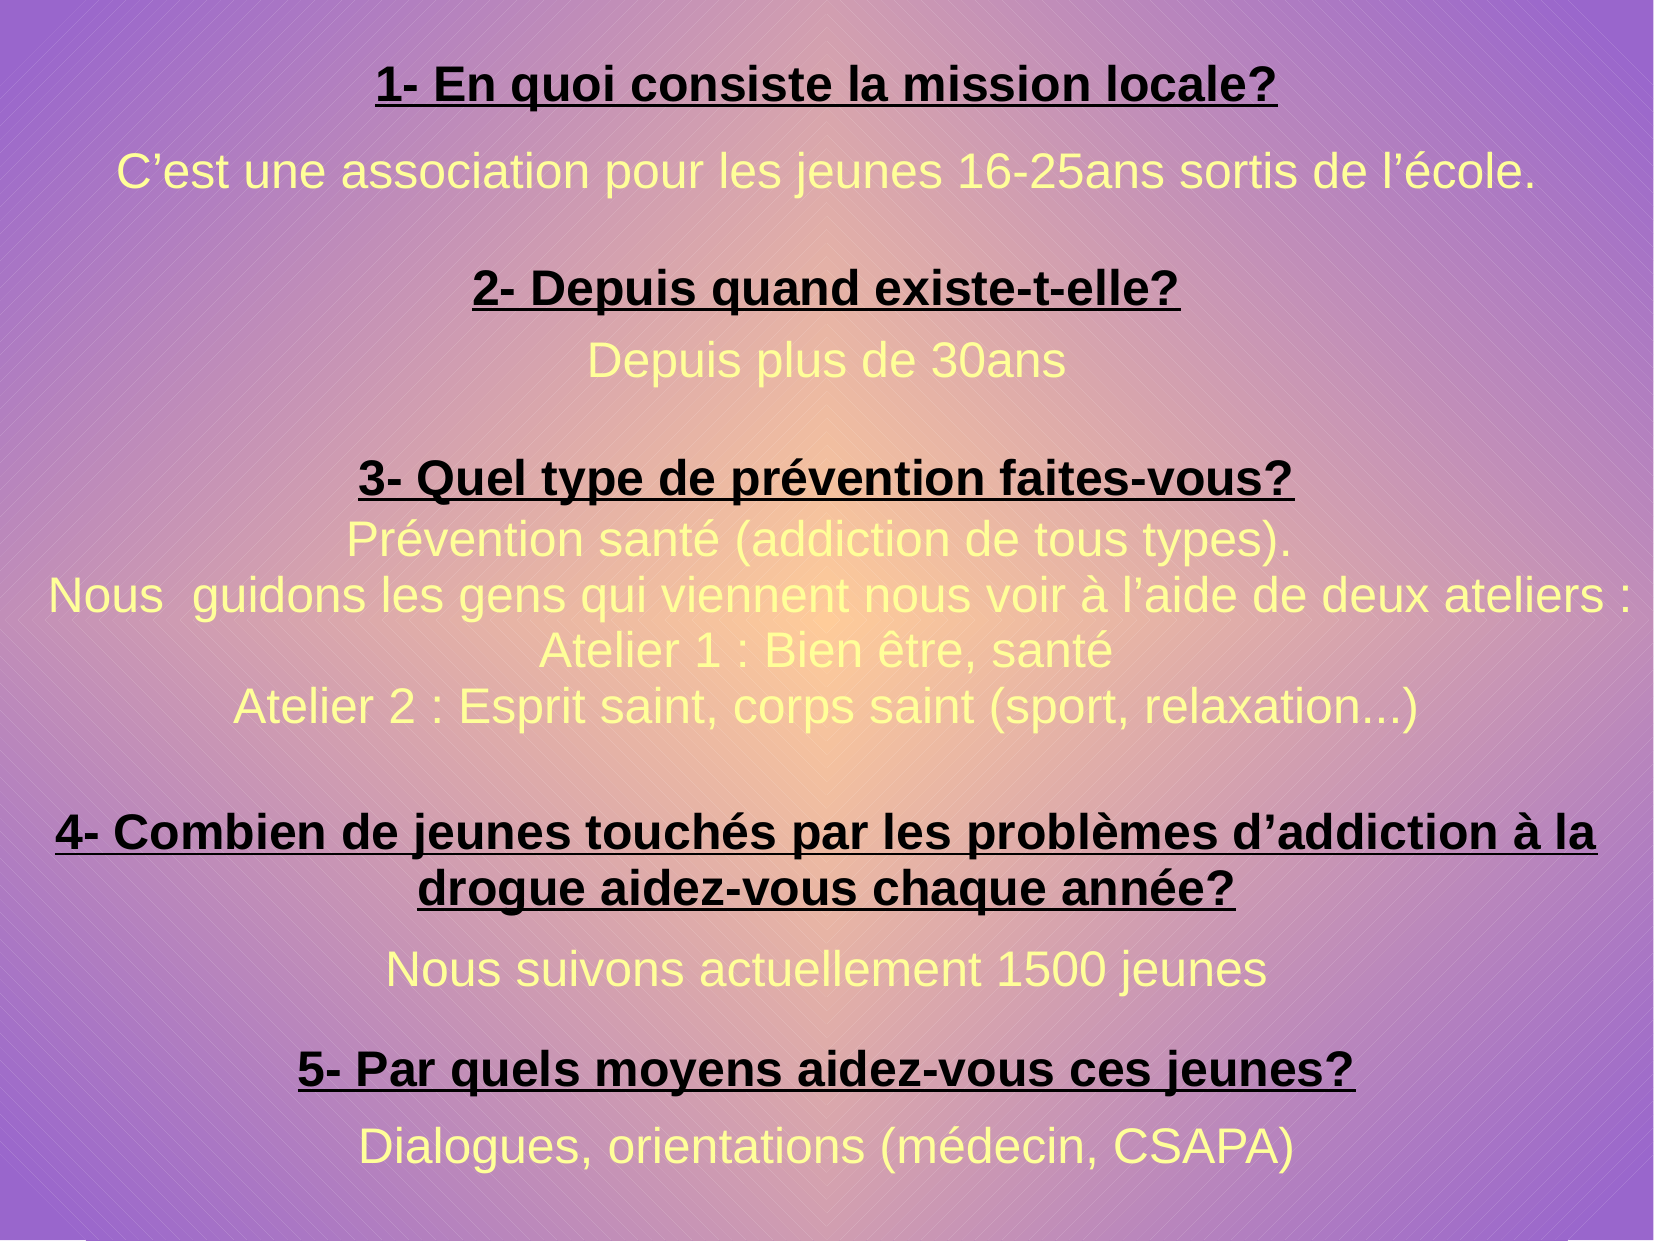

1- En quoi consiste la mission locale?
C’est une association pour les jeunes 16-25ans sortis de l’école.
2- Depuis quand existe-t-elle?
Depuis plus de 30ans
3- Quel type de prévention faites-vous?
Prévention santé (addiction de tous types).
 Nous guidons les gens qui viennent nous voir à l’aide de deux ateliers :
Atelier 1 : Bien être, santé
Atelier 2 : Esprit saint, corps saint (sport, relaxation...)
4- Combien de jeunes touchés par les problèmes d’addiction à la drogue aidez-vous chaque année?
Nous suivons actuellement 1500 jeunes
5- Par quels moyens aidez-vous ces jeunes?
Dialogues, orientations (médecin, CSAPA)